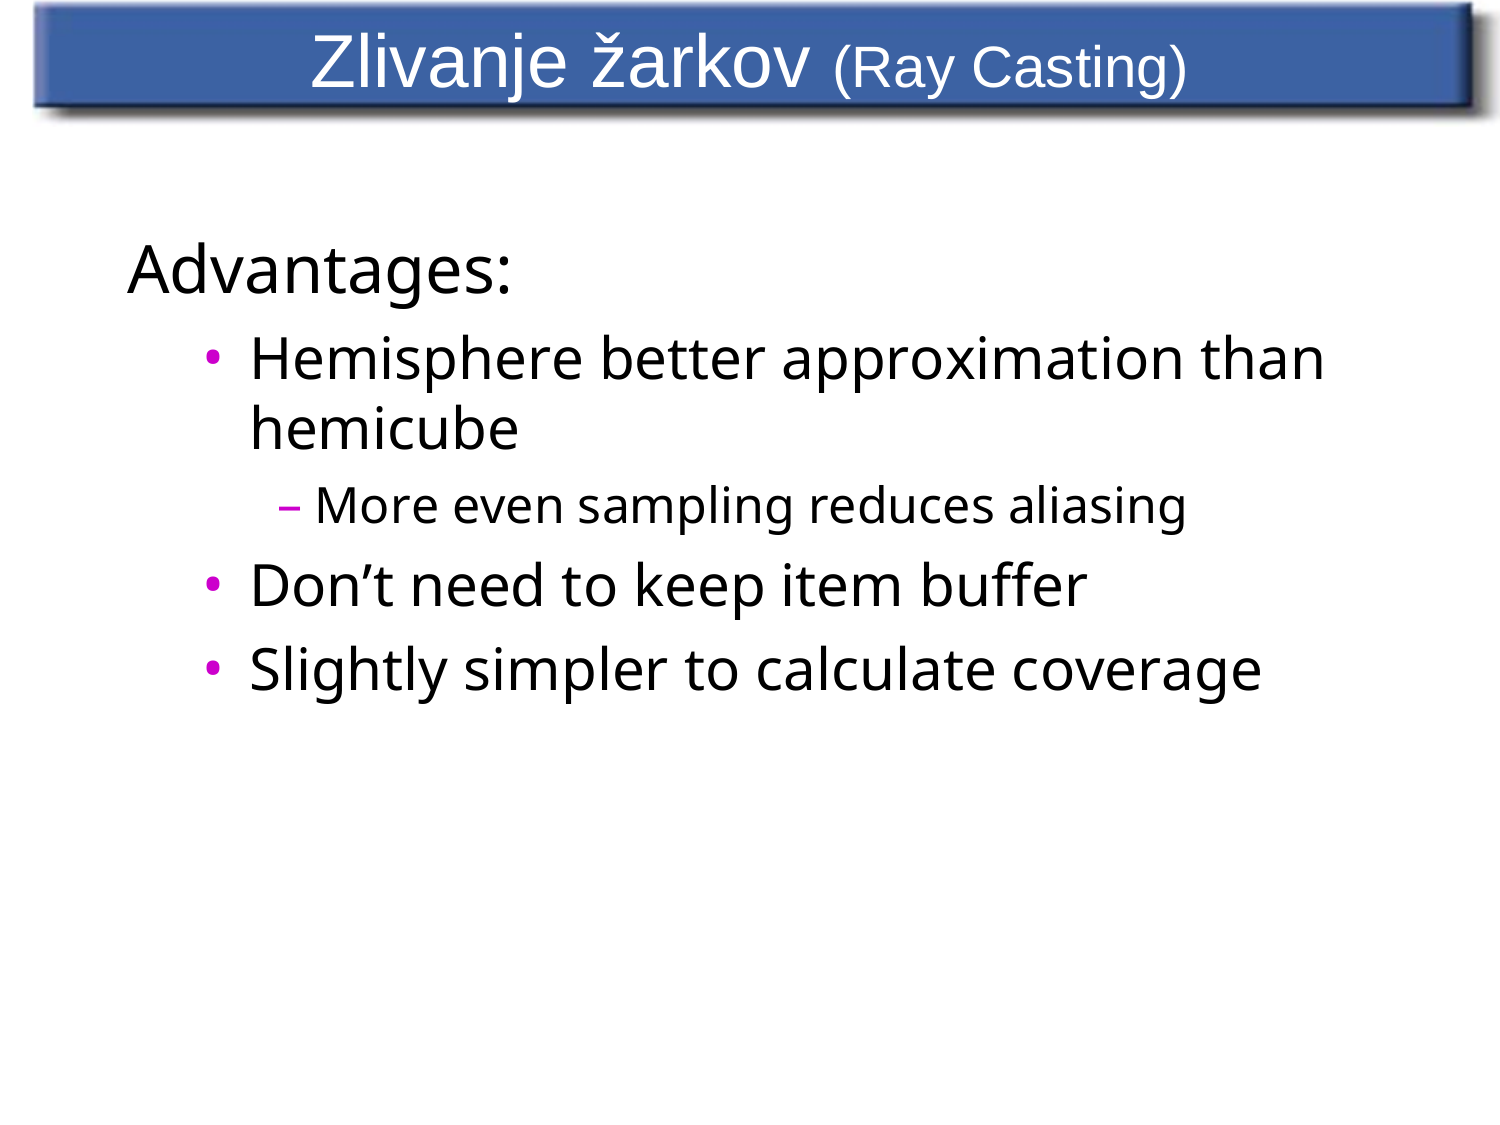

# Zlivanje žarkov (Ray Casting)
Advantages:
Hemisphere better approximation than hemicube
More even sampling reduces aliasing
Don’t need to keep item buffer
Slightly simpler to calculate coverage